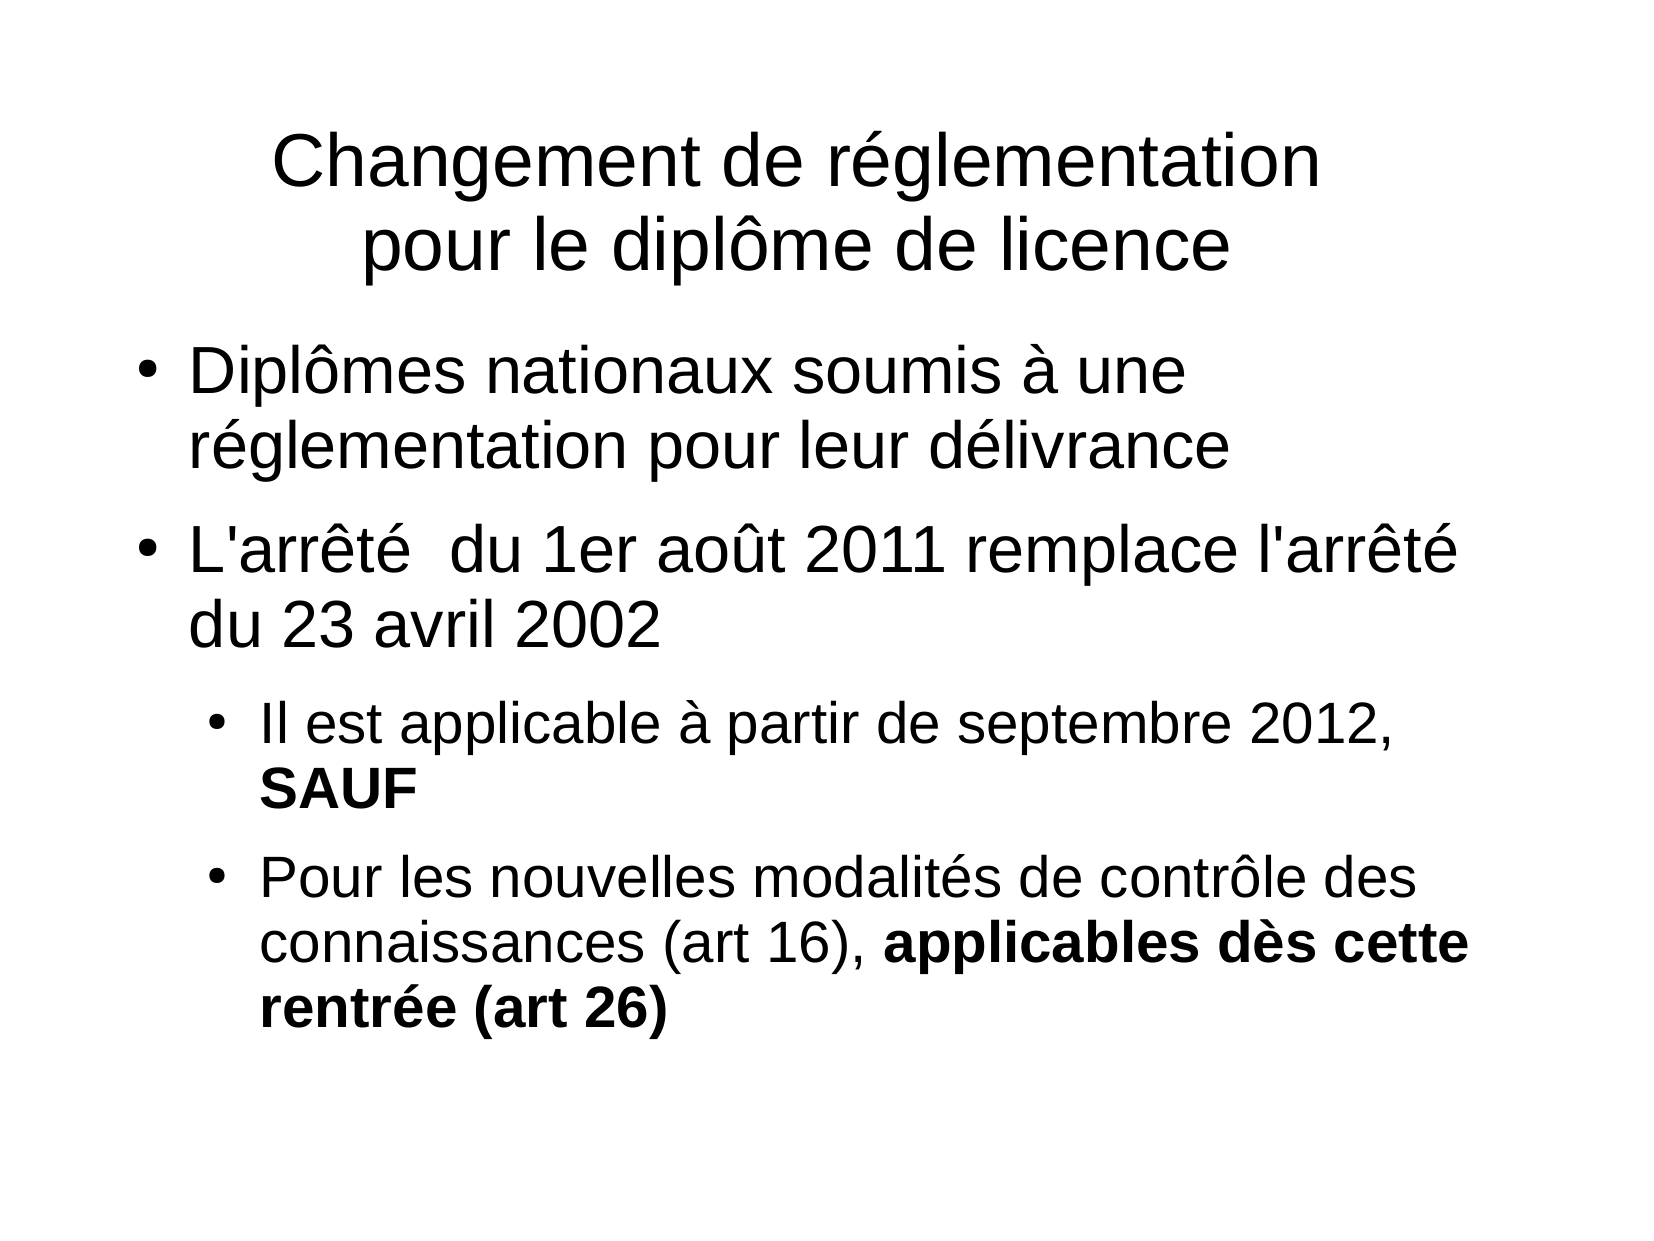

# Changement de réglementation pour le diplôme de licence
Diplômes nationaux soumis à une réglementation pour leur délivrance
L'arrêté du 1er août 2011 remplace l'arrêté du 23 avril 2002
Il est applicable à partir de septembre 2012, SAUF
Pour les nouvelles modalités de contrôle des connaissances (art 16), applicables dès cette rentrée (art 26)